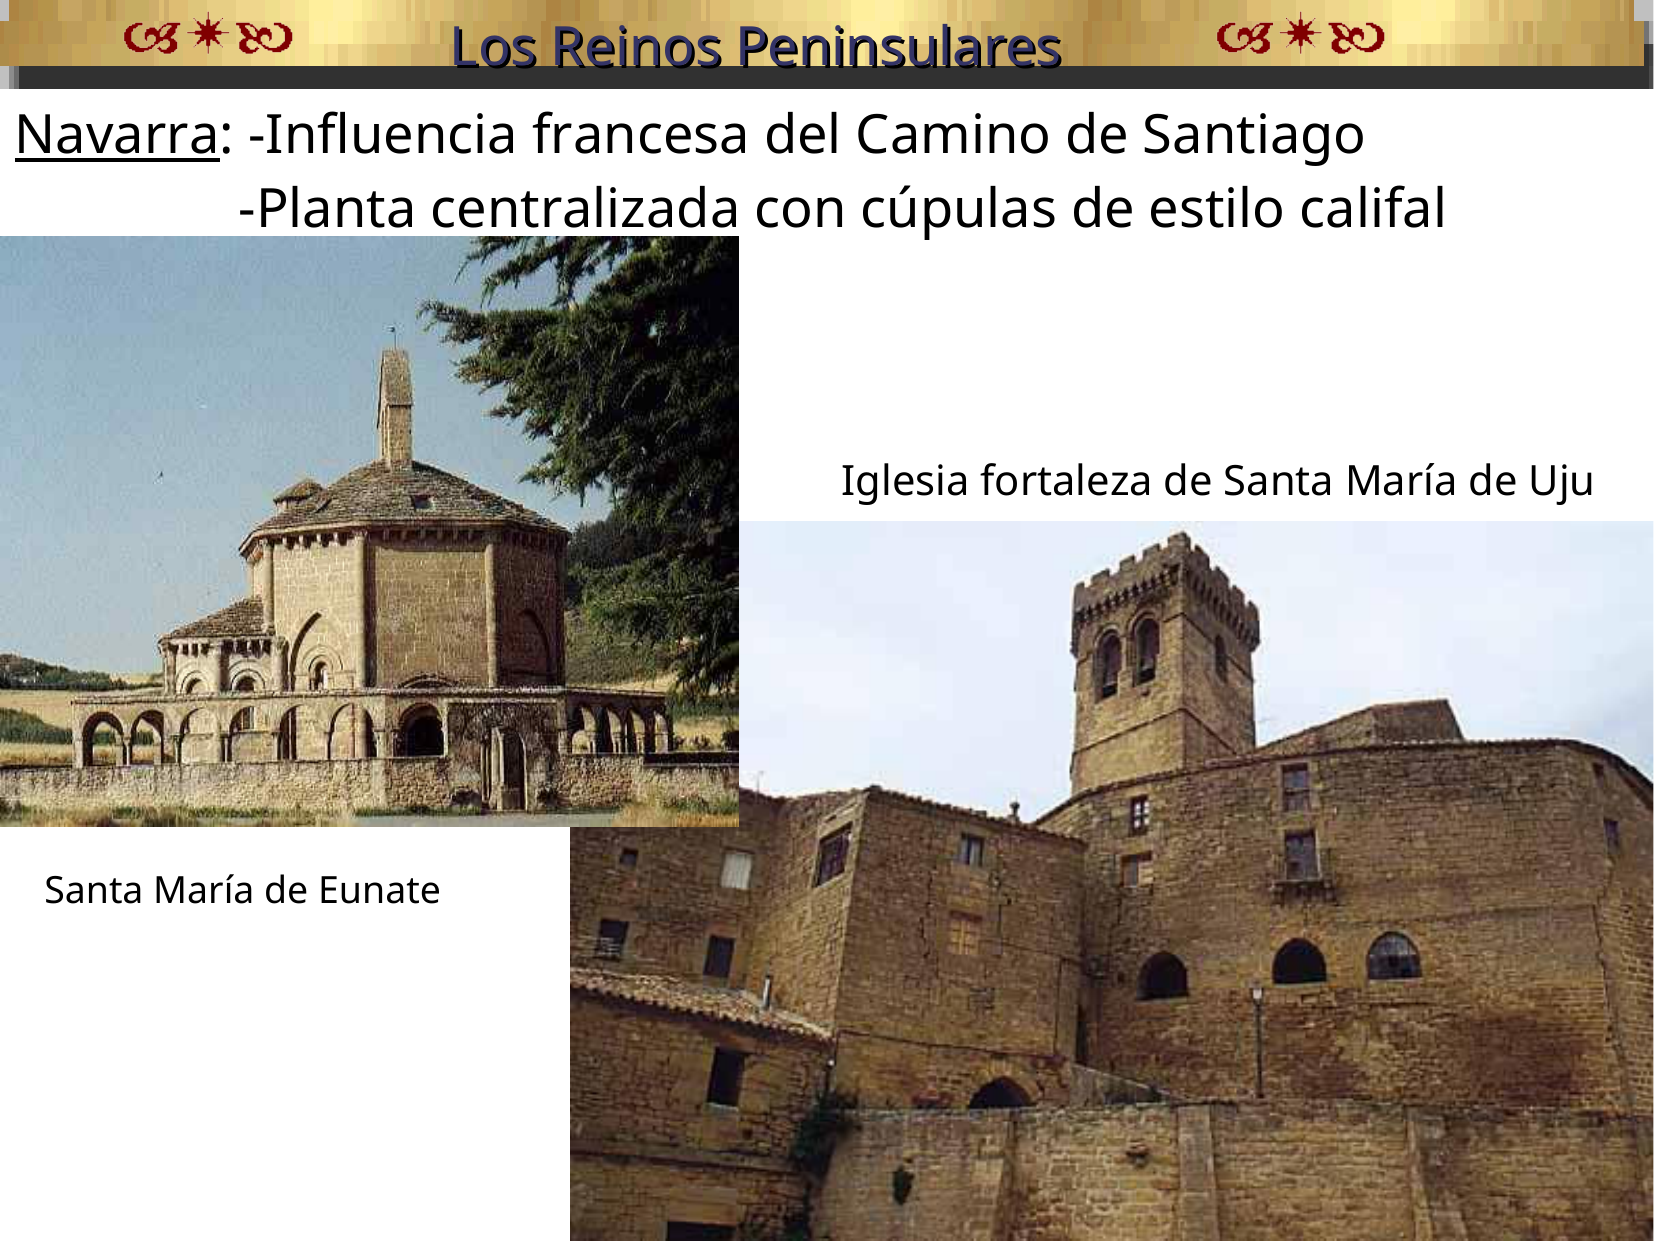

Los Reinos Peninsulares
Navarra: -Influencia francesa del Camino de Santiago
 -Planta centralizada con cúpulas de estilo califal
Iglesia fortaleza de Santa María de Uju
Santa María de Eunate